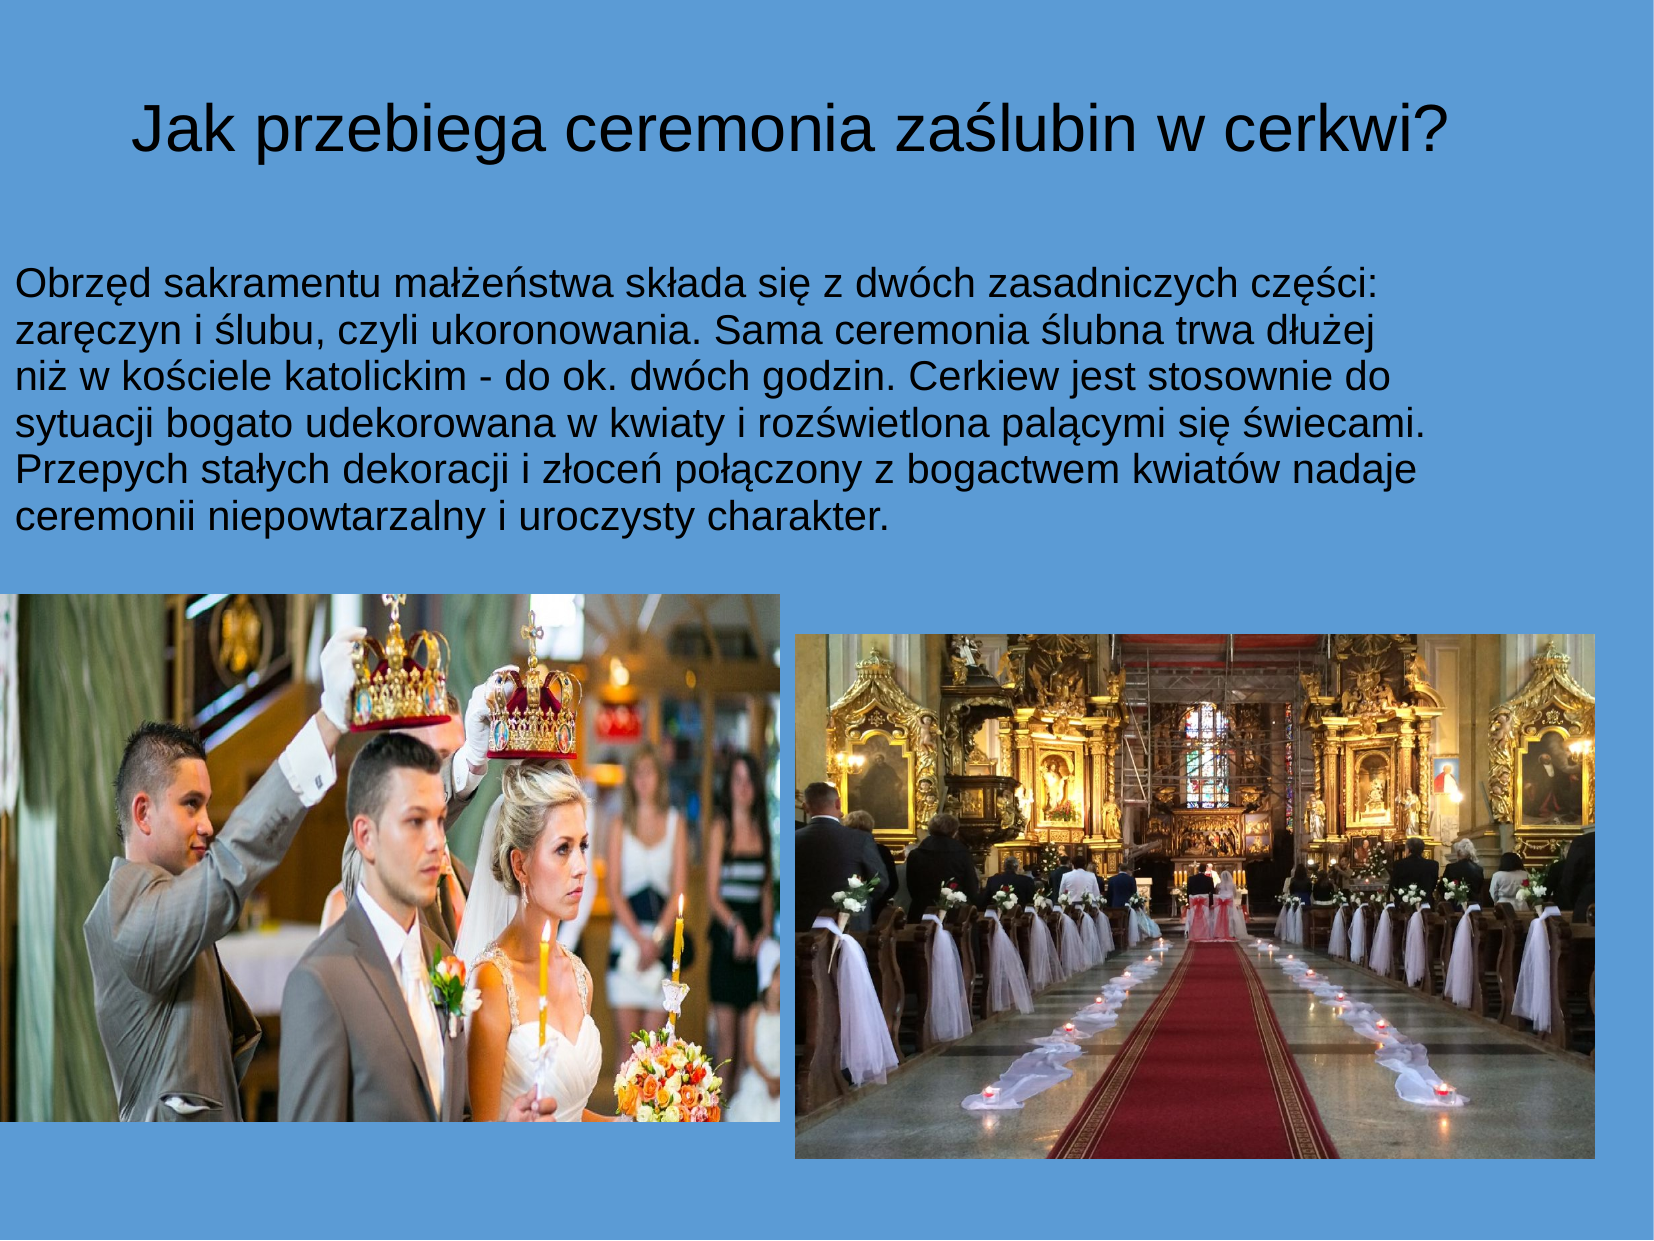

Jak przebiega ceremonia zaślubin w cerkwi?
Obrzęd sakramentu małżeństwa składa się z dwóch zasadniczych części:
zaręczyn i ślubu, czyli ukoronowania. Sama ceremonia ślubna trwa dłużej
niż w kościele katolickim - do ok. dwóch godzin. Cerkiew jest stosownie do
sytuacji bogato udekorowana w kwiaty i rozświetlona palącymi się świecami.
Przepych stałych dekoracji i złoceń połączony z bogactwem kwiatów nadaje
ceremonii niepowtarzalny i uroczysty charakter.